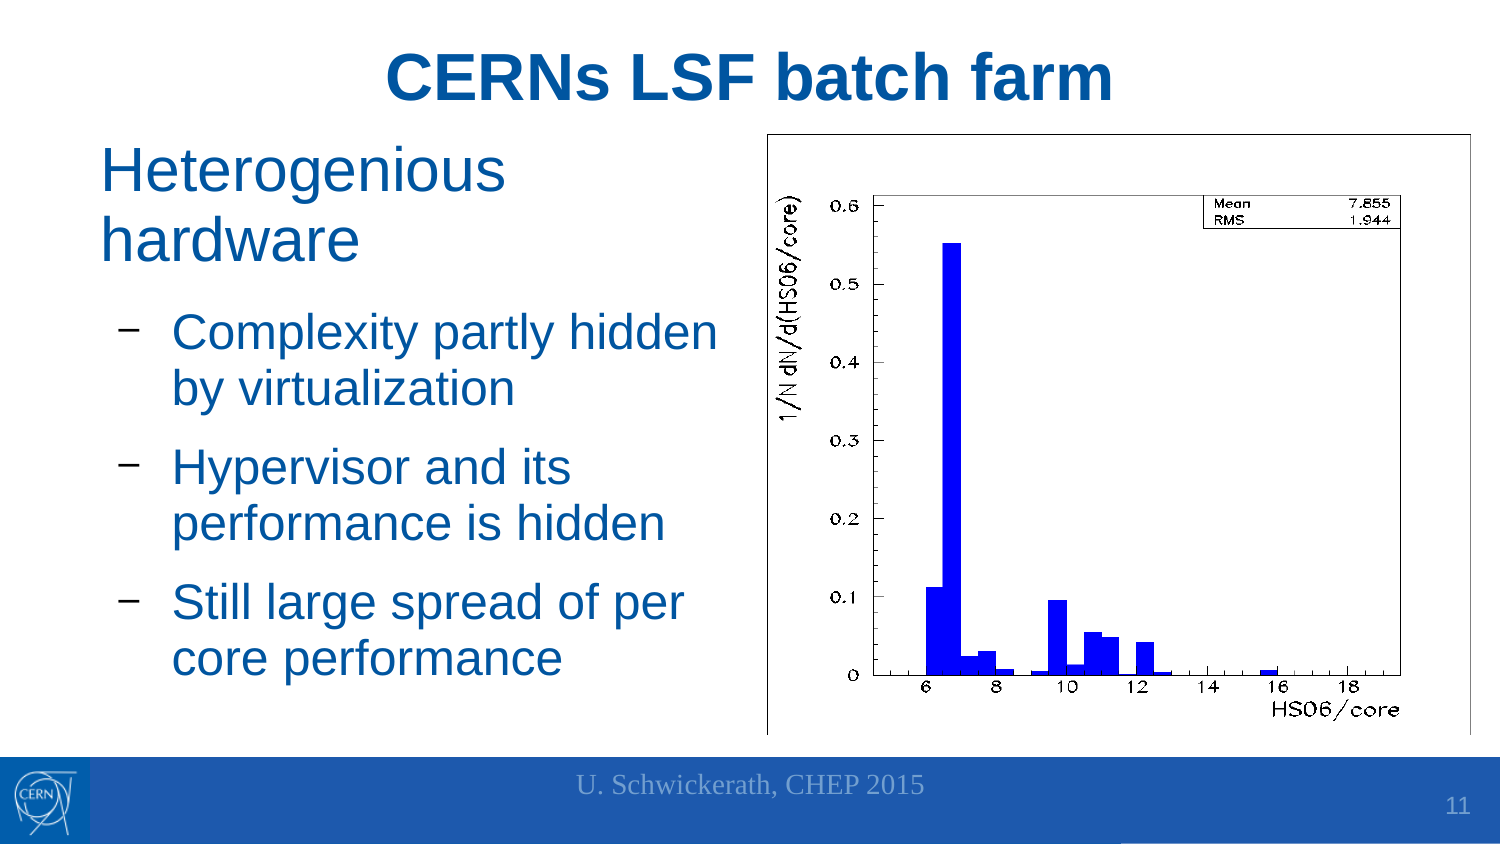

# CERNs LSF batch farm
Heterogenious hardware
Complexity partly hidden by virtualization
Hypervisor and its performance is hidden
Still large spread of per core performance
U. Schwickerath, CHEP 2015
11